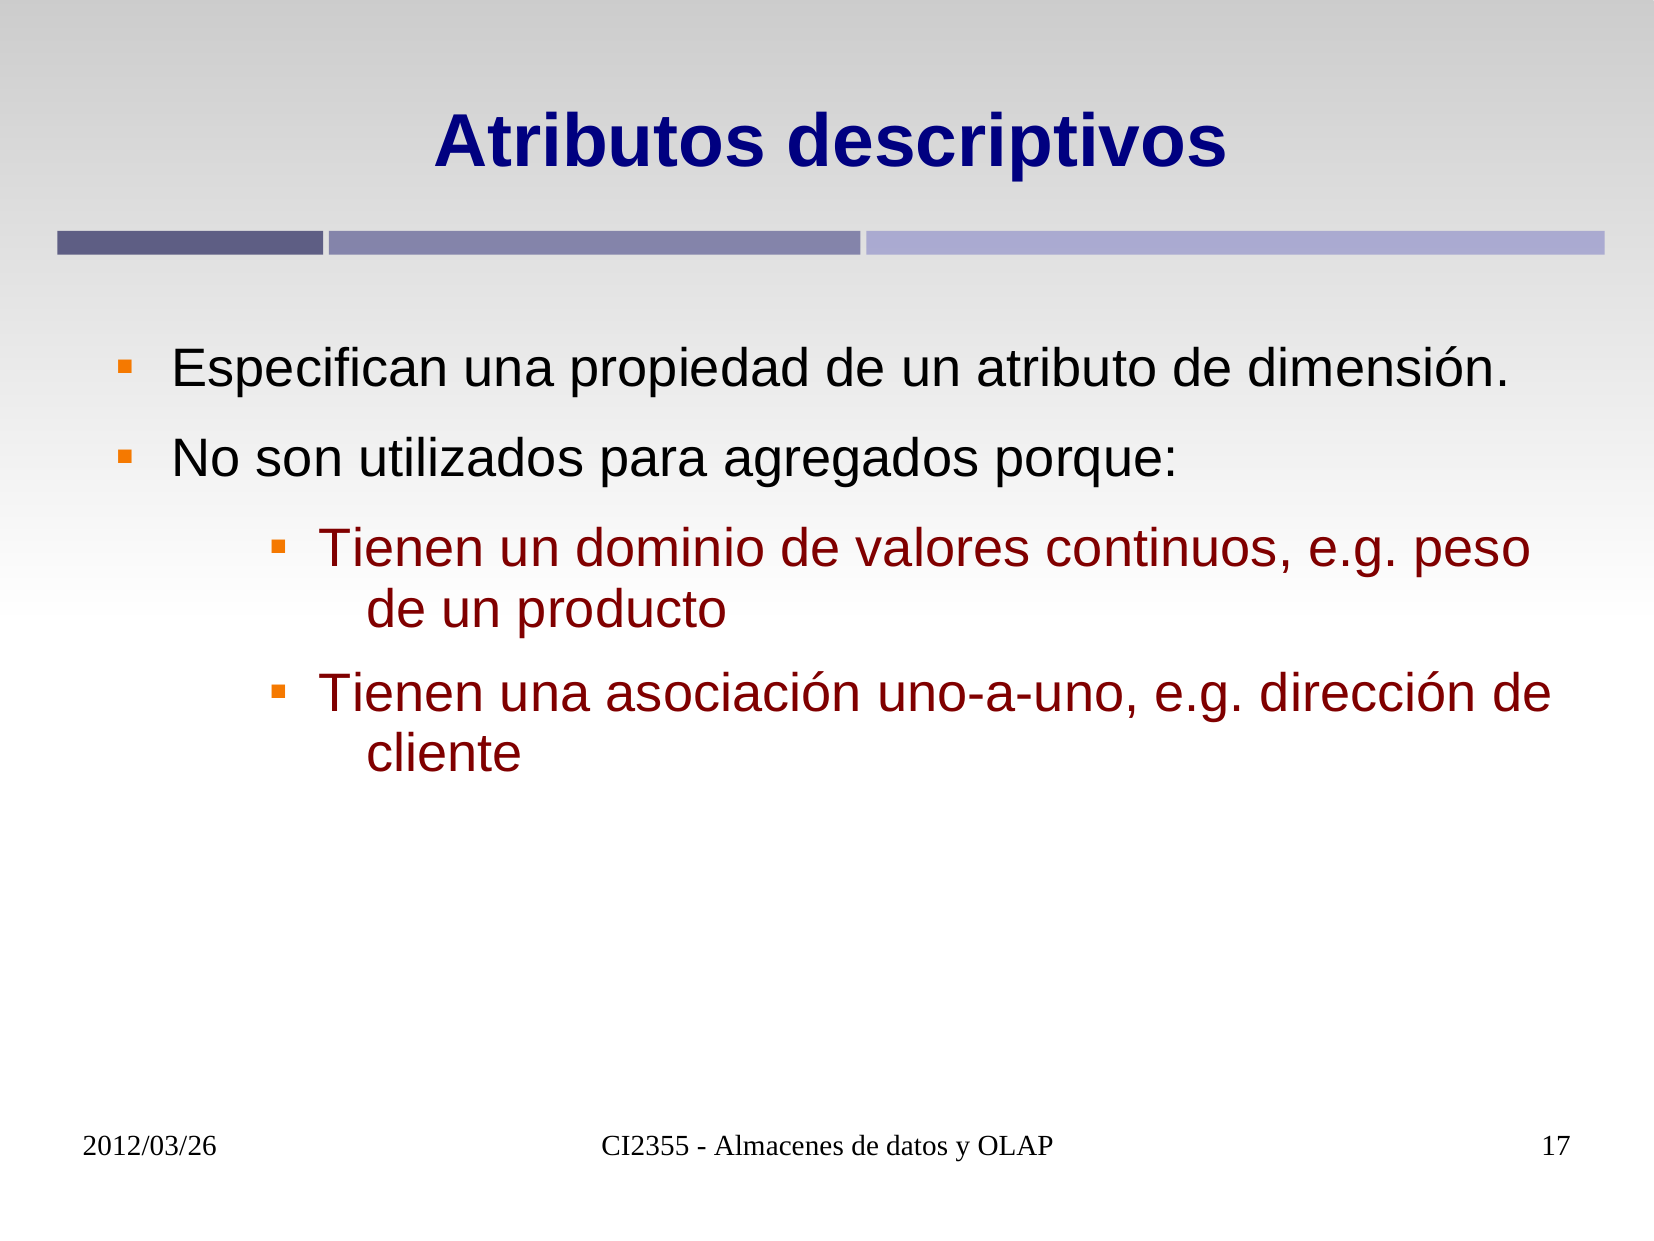

# Atributos descriptivos
Especifican una propiedad de un atributo de dimensión.
No son utilizados para agregados porque:
Tienen un dominio de valores continuos, e.g. peso de un producto
Tienen una asociación uno-a-uno, e.g. dirección de cliente
2012/03/26
CI2355 - Almacenes de datos y OLAP
17